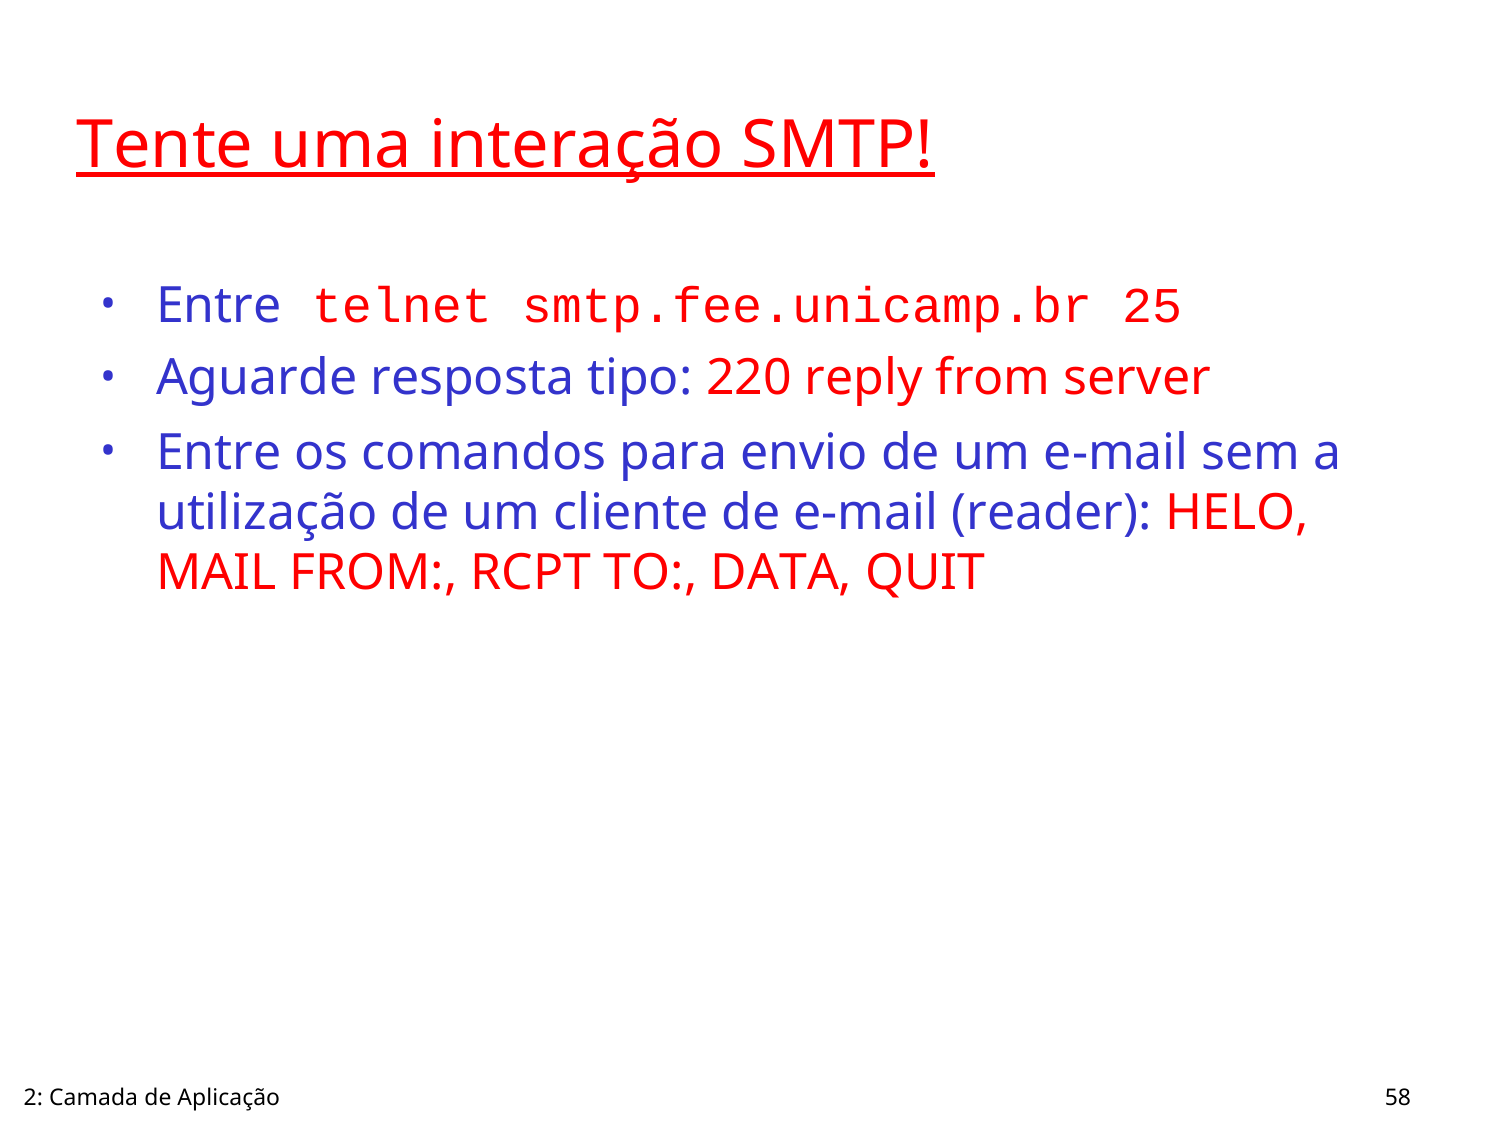

# Tente uma interação SMTP!
Entre telnet smtp.fee.unicamp.br 25
Aguarde resposta tipo: 220 reply from server
Entre os comandos para envio de um e-mail sem a utilização de um cliente de e-mail (reader): HELO, MAIL FROM:, RCPT TO:, DATA, QUIT
58